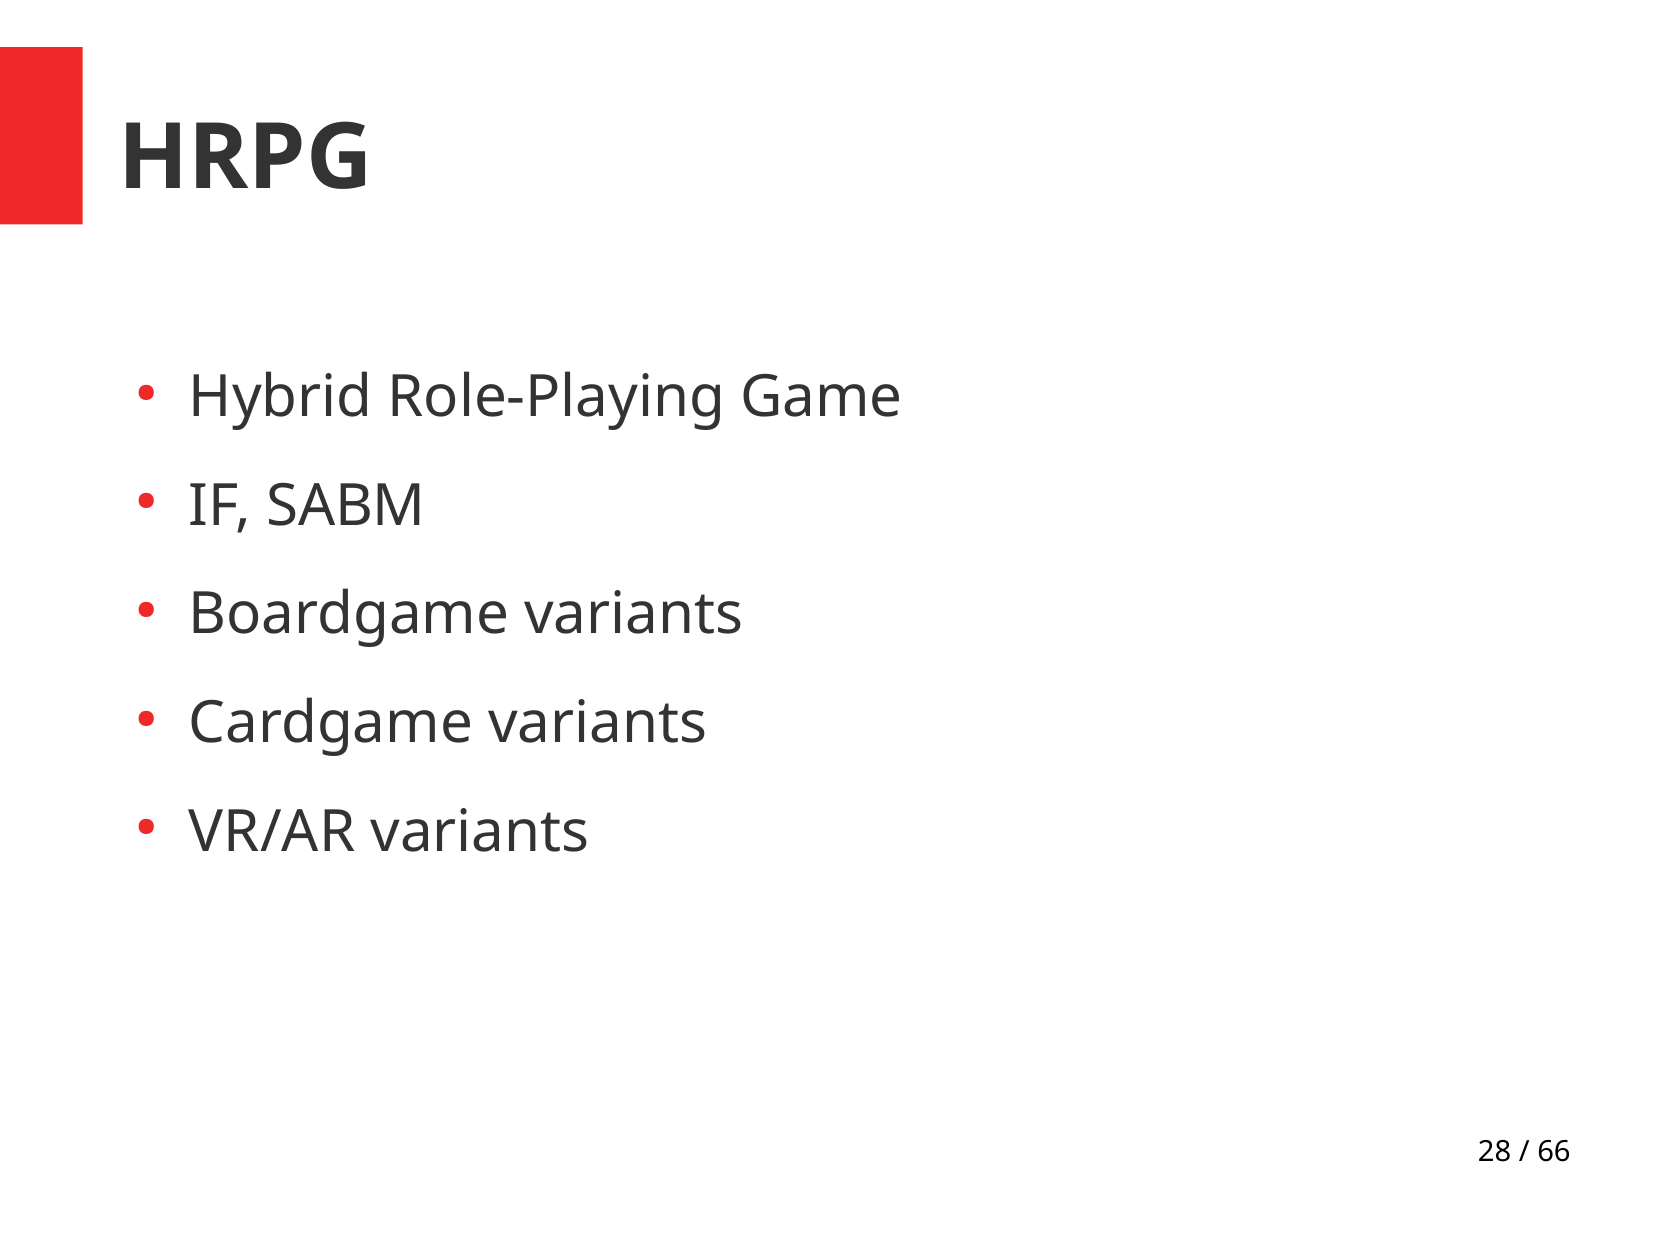

# HRPG
Hybrid Role-Playing Game
IF, SABM
Boardgame variants
Cardgame variants
VR/AR variants
28